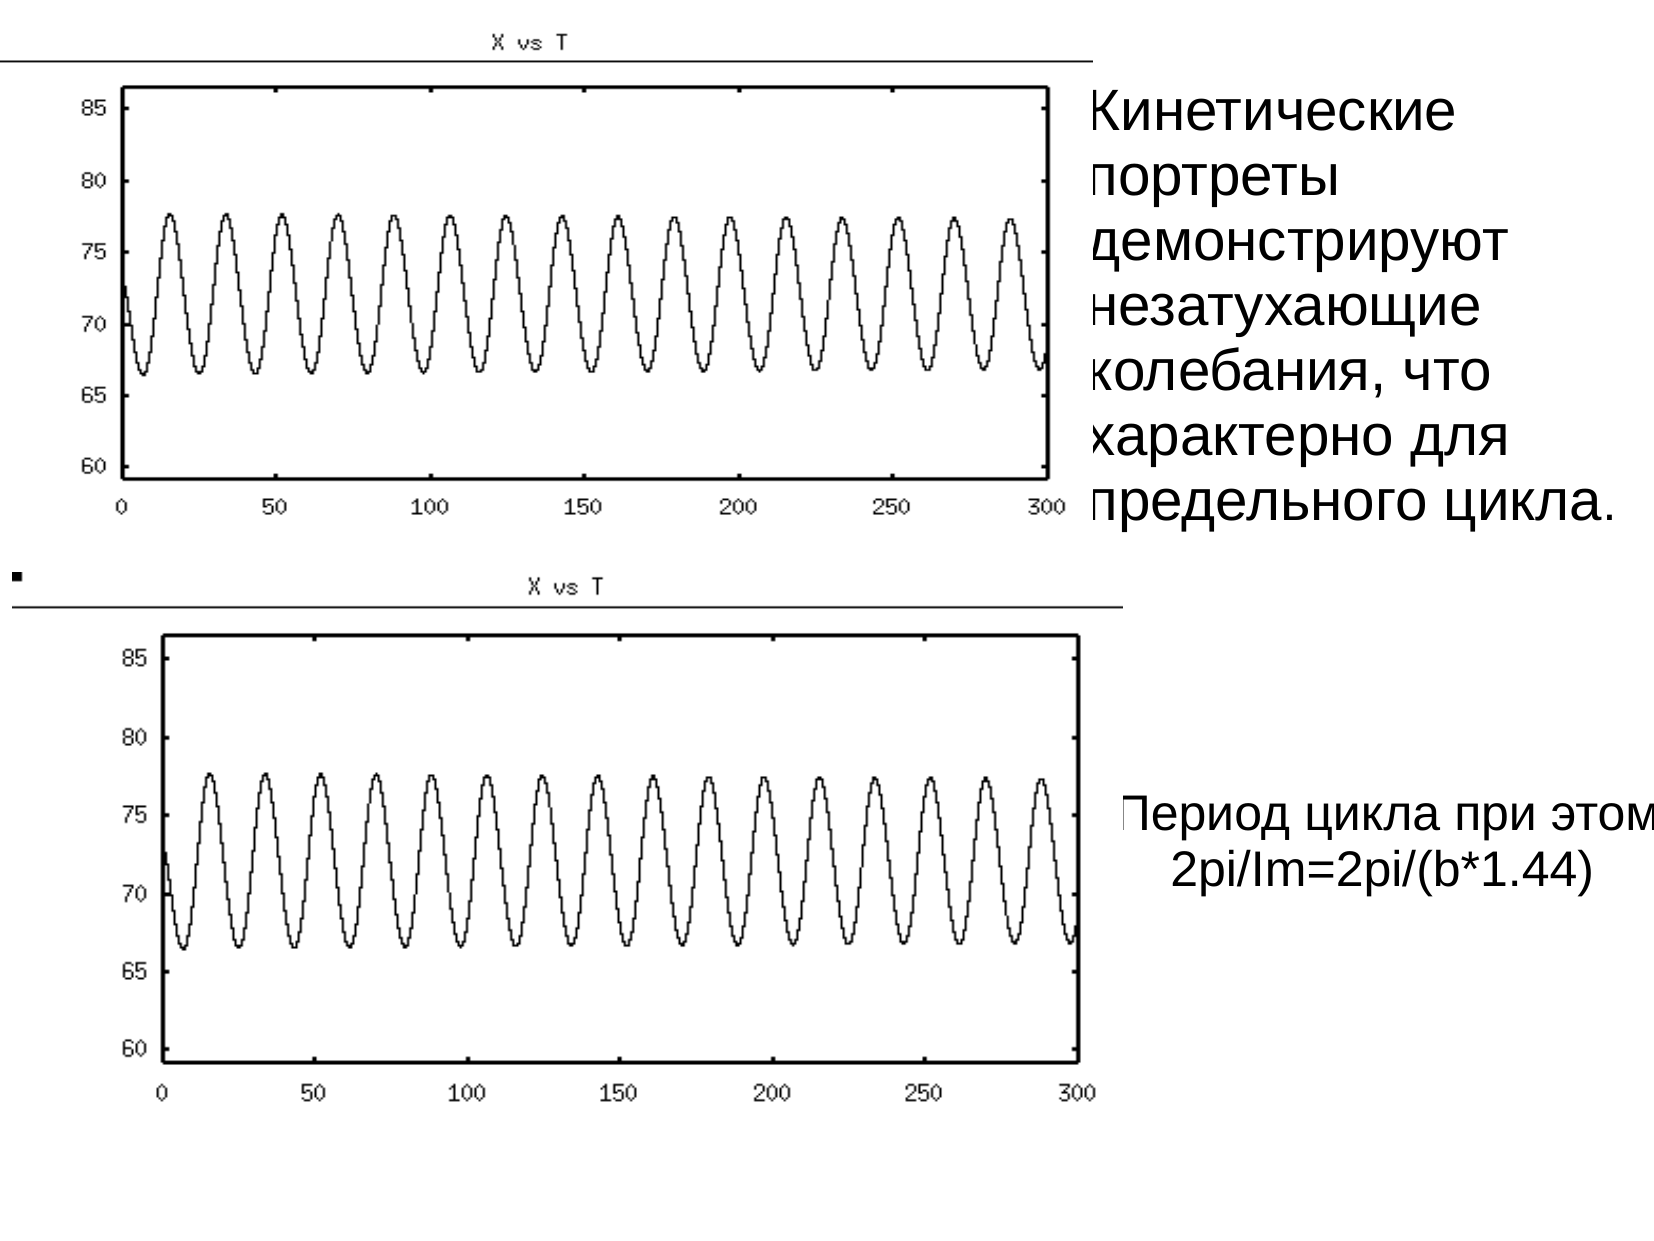

# Кинетические портреты демонстрируют незатухающие колебания, что характерно для предельного цикла.
 Период цикла при этом
 2pi/Im=2pi/(b*1.44)